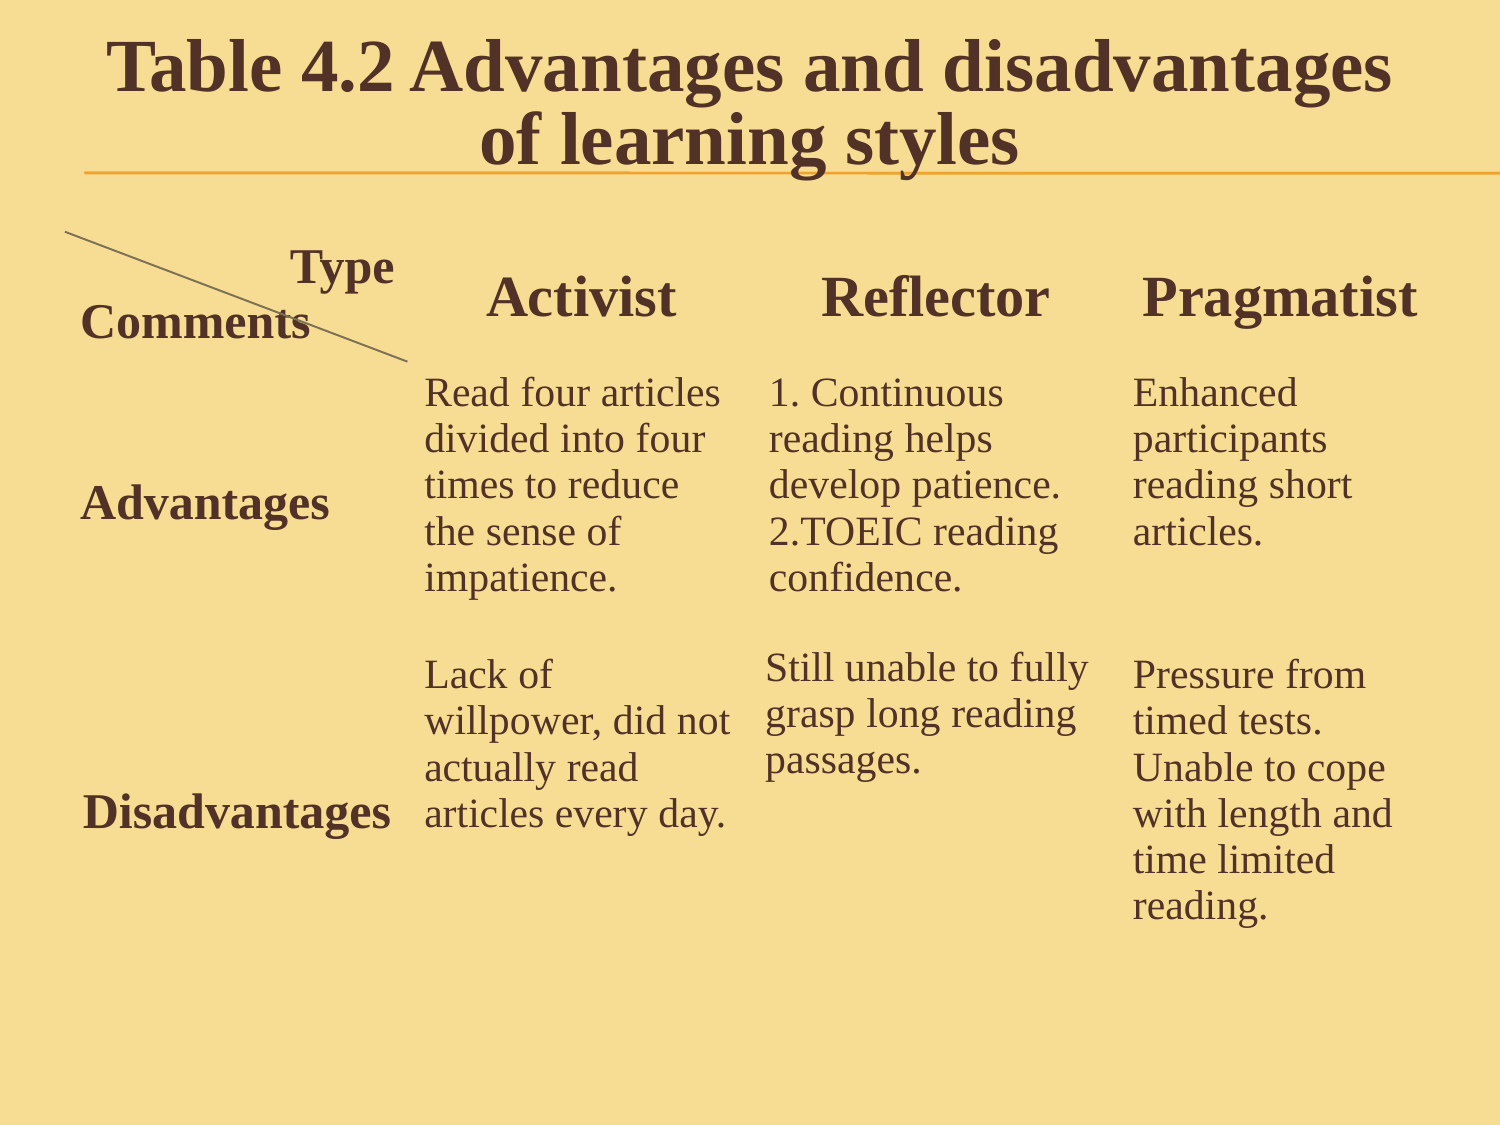

# Table 4.2 Advantages and disadvantages of learning styles
| Type Comments | Activist | Reflector | Pragmatist |
| --- | --- | --- | --- |
| Advantages | Read four articles divided into four times to reduce the sense of impatience. | 1. Continuous reading helps develop patience. 2.TOEIC reading confidence. | Enhanced participants reading short articles. |
| Disadvantages | Lack of willpower, did not actually read articles every day. | Still unable to fully grasp long reading passages. | Pressure from timed tests. Unable to cope with length and time limited reading. |